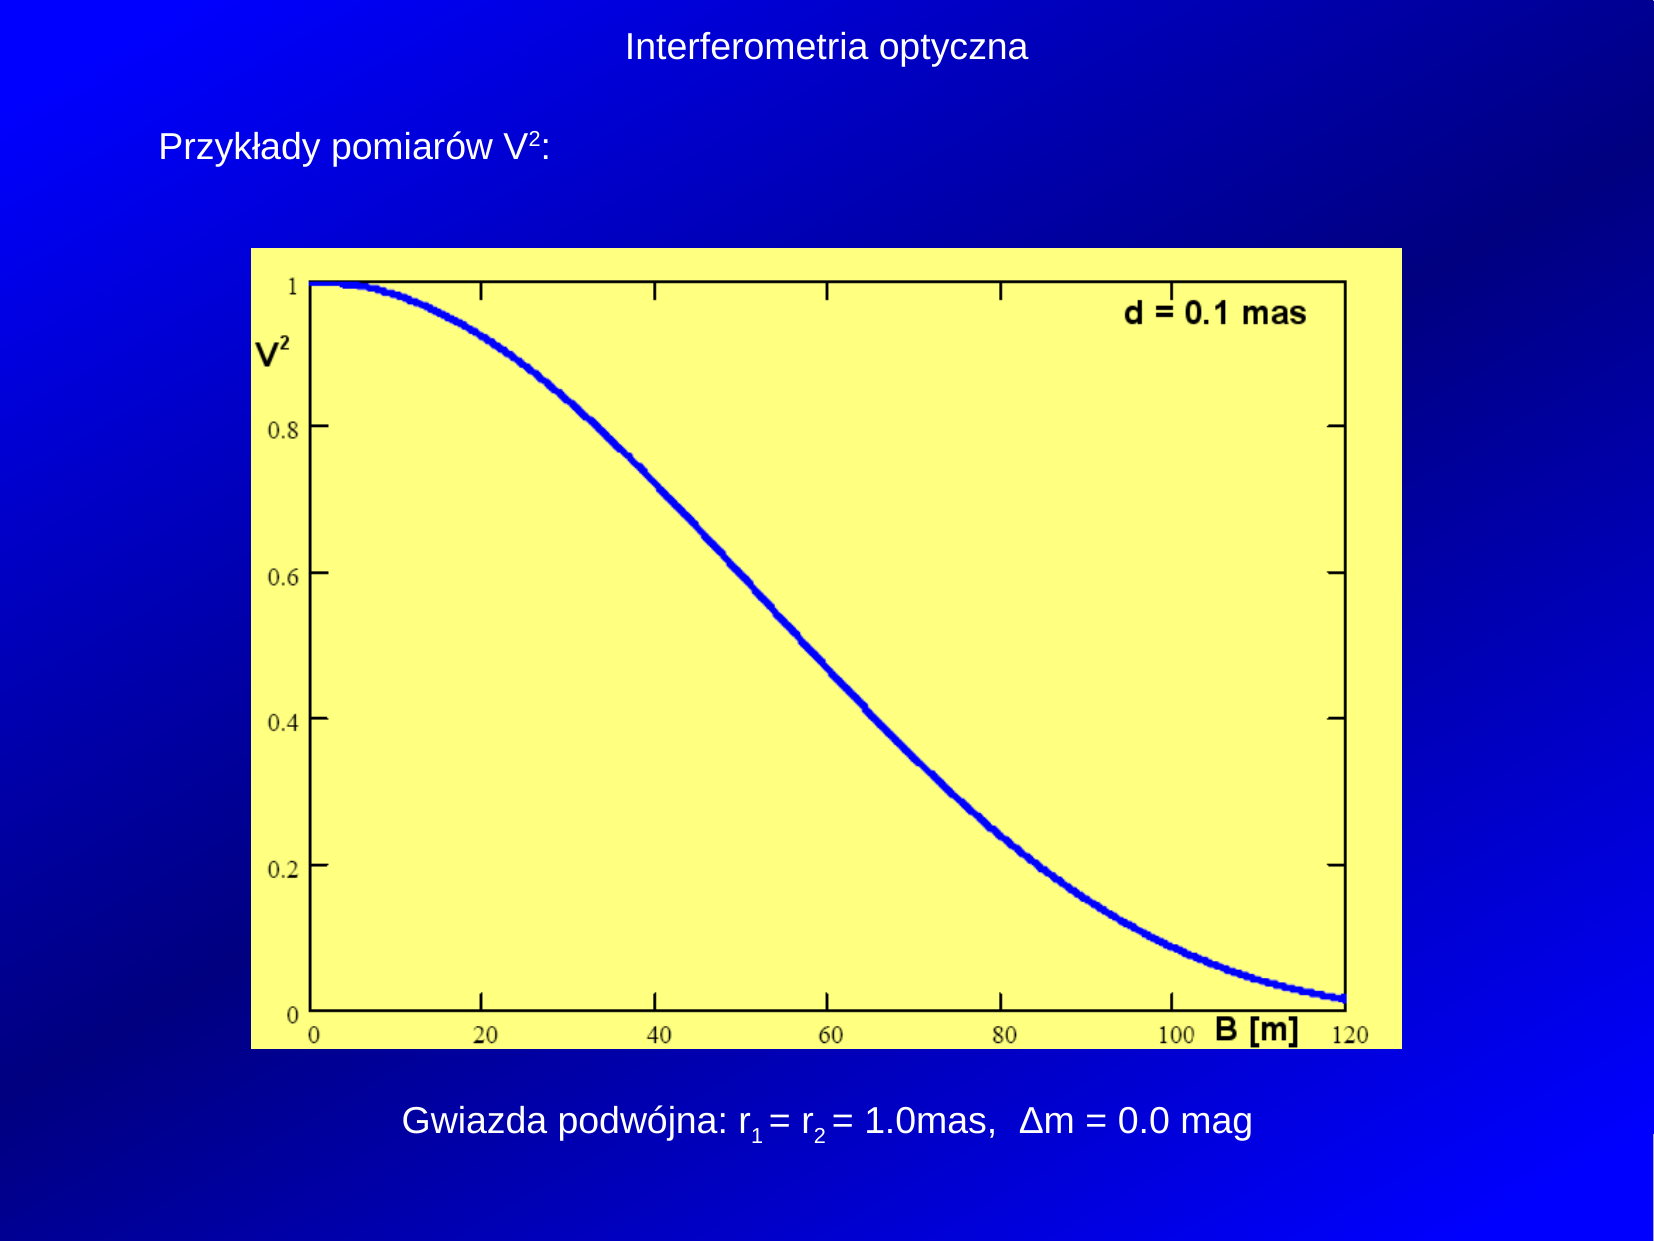

Interferometria optyczna
Przykłady pomiarów V2:
Gwiazda podwójna: r1 = r2 = 1.0mas, Δm = 0.0 mag